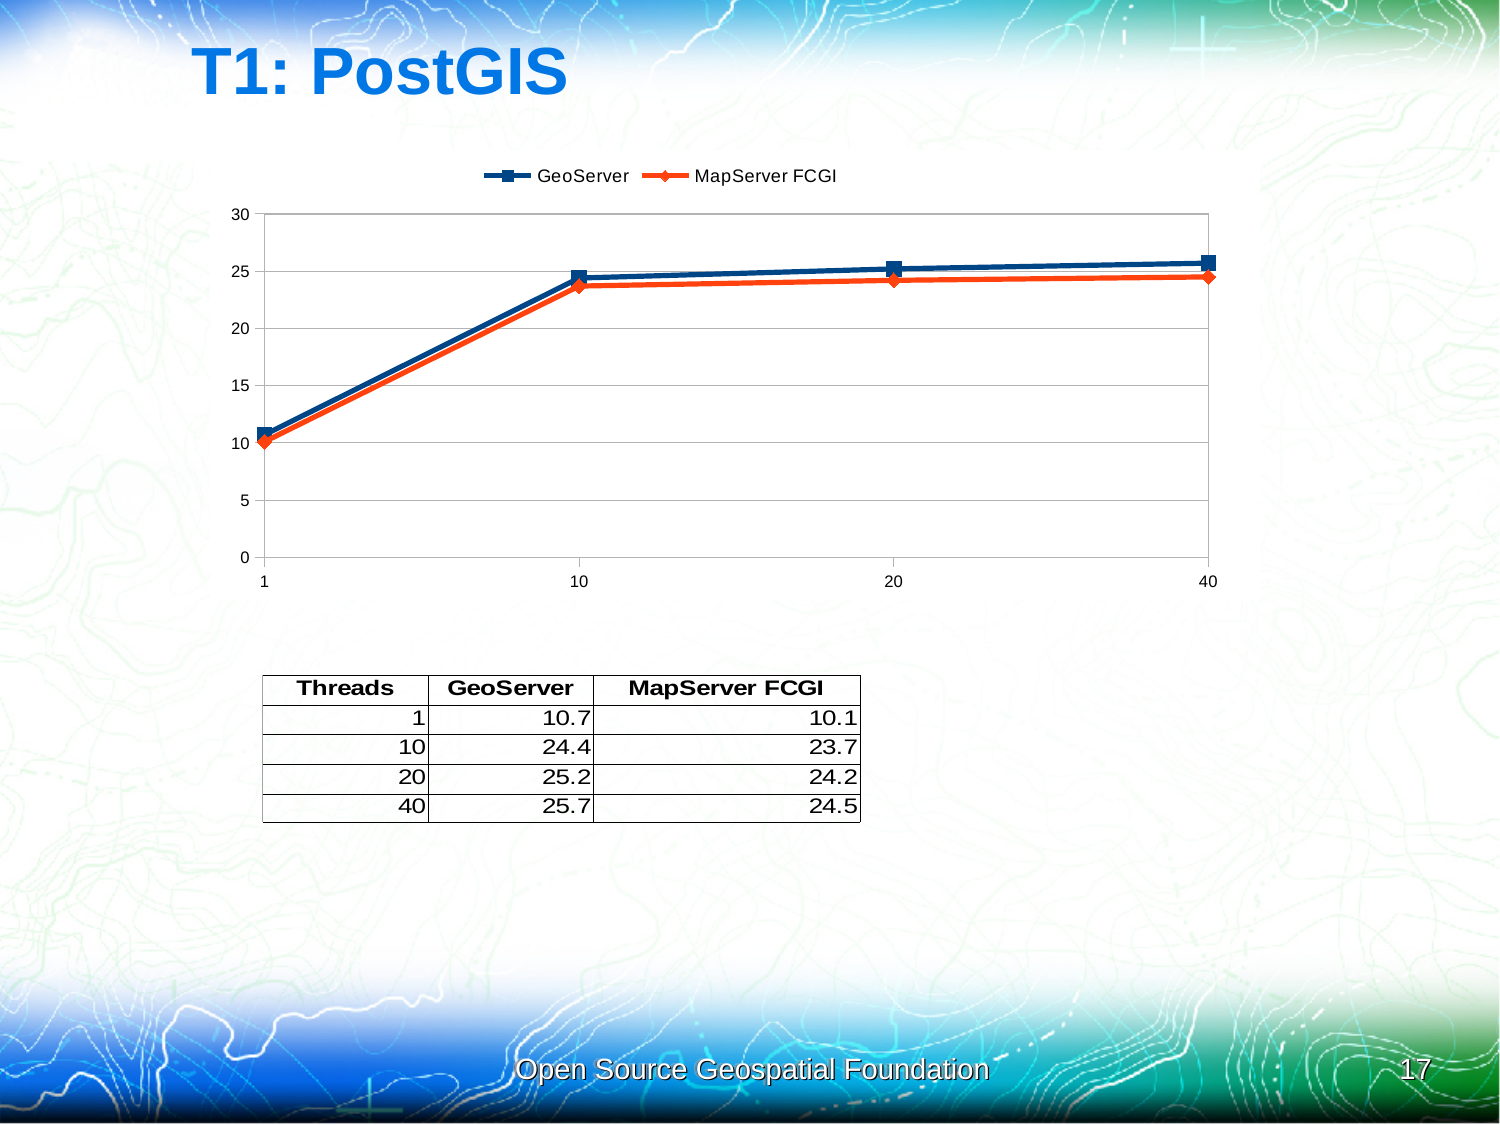

# T1: PostGIS
### Chart
| Category | GeoServer | MapServer FCGI |
|---|---|---|
| 1 | 10.7 | 10.1 |
| 10 | 24.4 | 23.7 |
| 20 | 25.2 | 24.2 |
| 40 | 25.7 | 24.5 |Open Source Geospatial Foundation
17